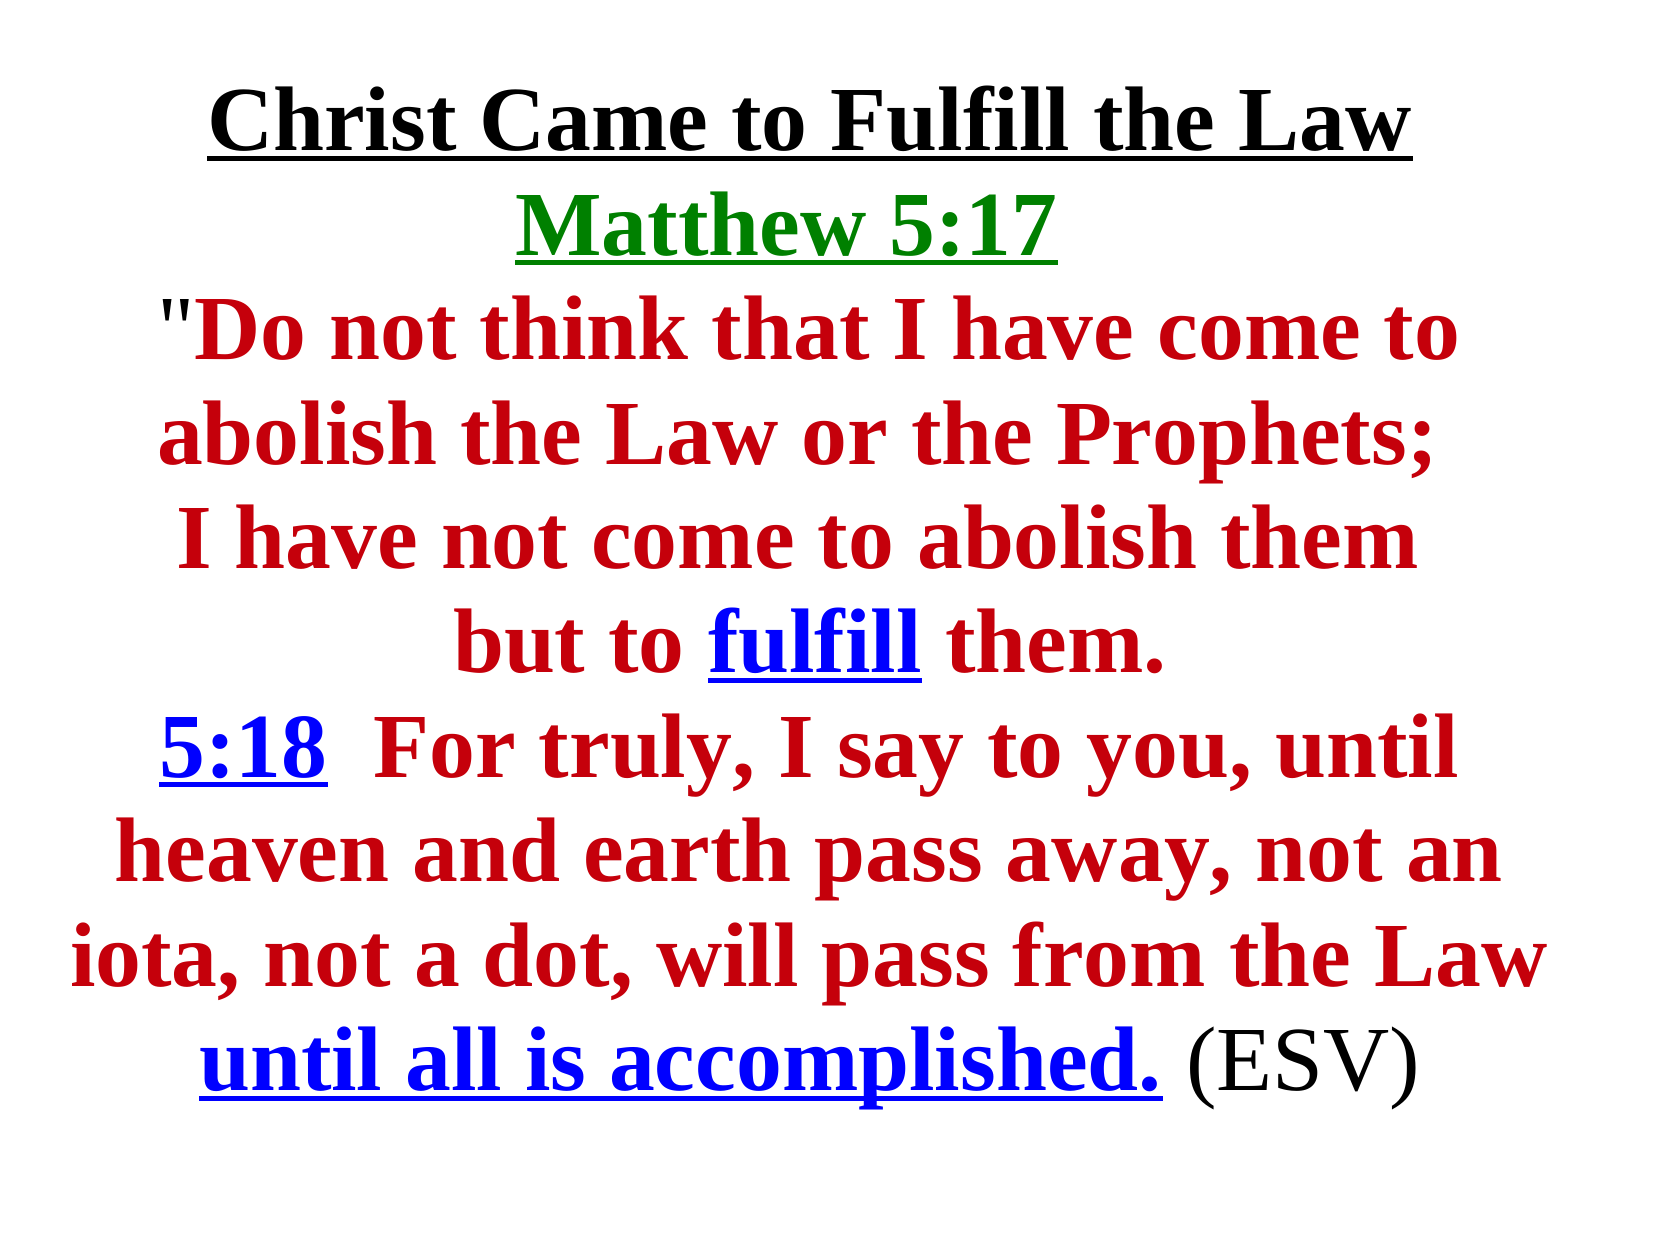

Christ Came to Fulfill the Law
Matthew 5:17
"Do not think that I have come to abolish the Law or the Prophets;
I have not come to abolish them
but to fulfill them.
5:18 For truly, I say to you, until heaven and earth pass away, not an iota, not a dot, will pass from the Law until all is accomplished. (ESV)
16